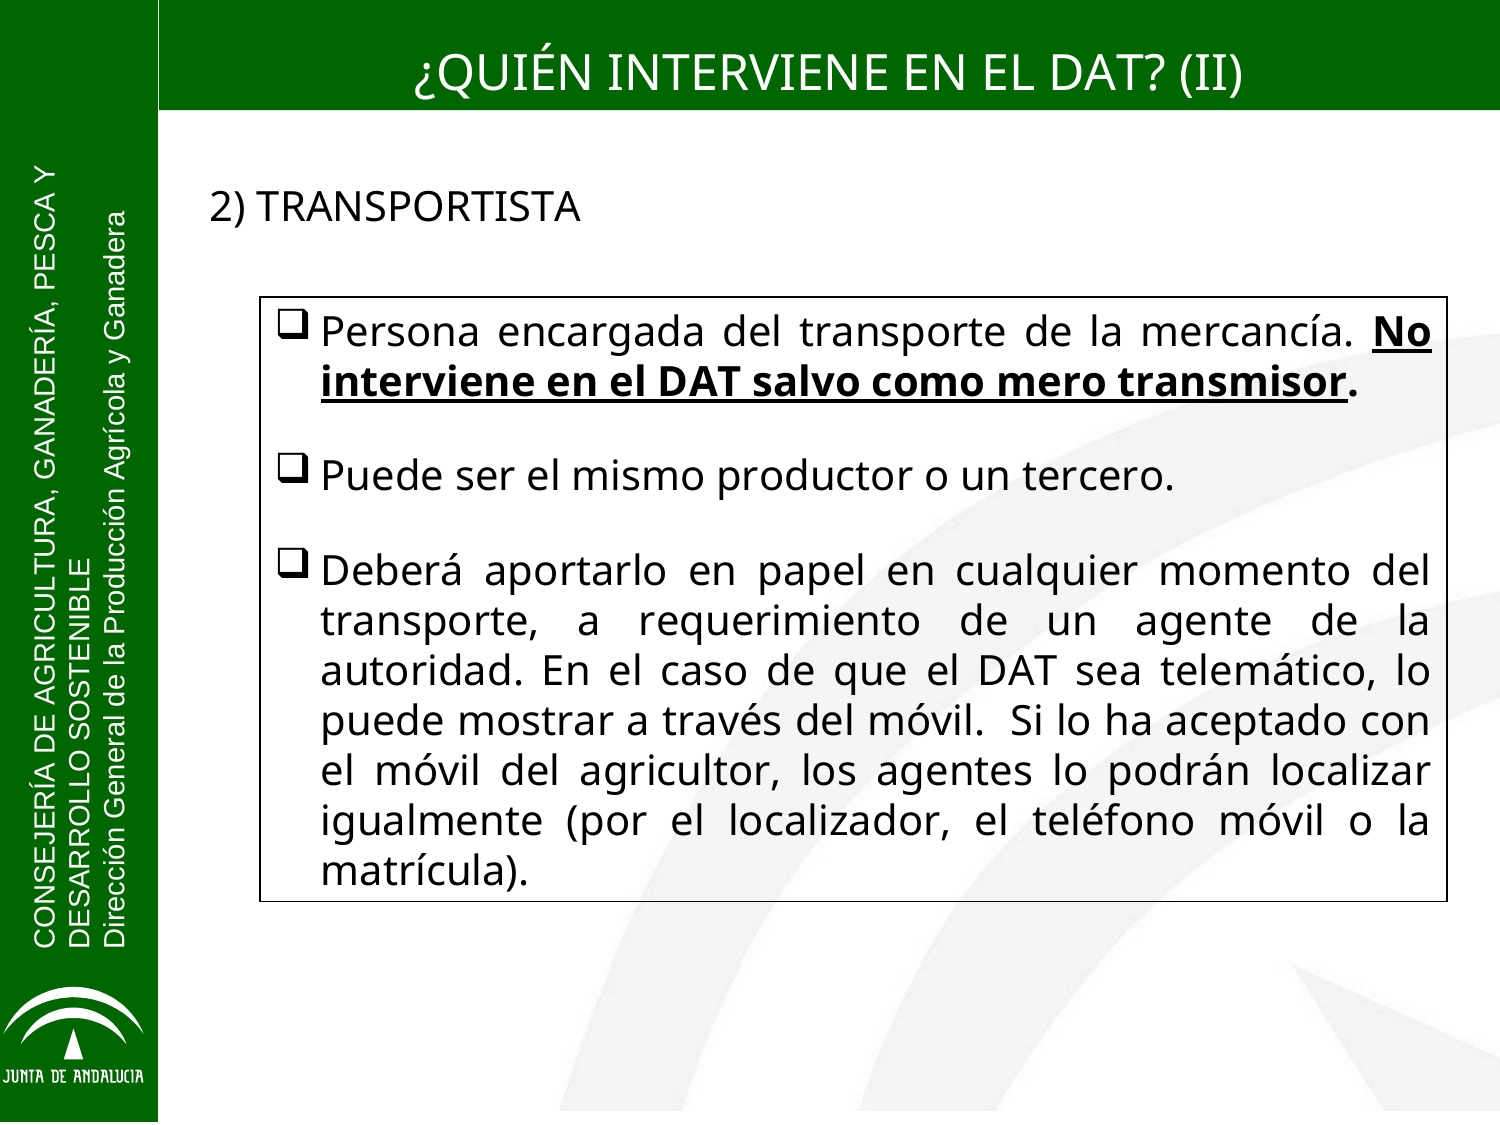

¿QUIÉN INTERVIENE EN EL DAT? (II)
2) TRANSPORTISTA
Persona encargada del transporte de la mercancía. No interviene en el DAT salvo como mero transmisor.
Puede ser el mismo productor o un tercero.
Deberá aportarlo en papel en cualquier momento del transporte, a requerimiento de un agente de la autoridad. En el caso de que el DAT sea telemático, lo puede mostrar a través del móvil. Si lo ha aceptado con el móvil del agricultor, los agentes lo podrán localizar igualmente (por el localizador, el teléfono móvil o la matrícula).